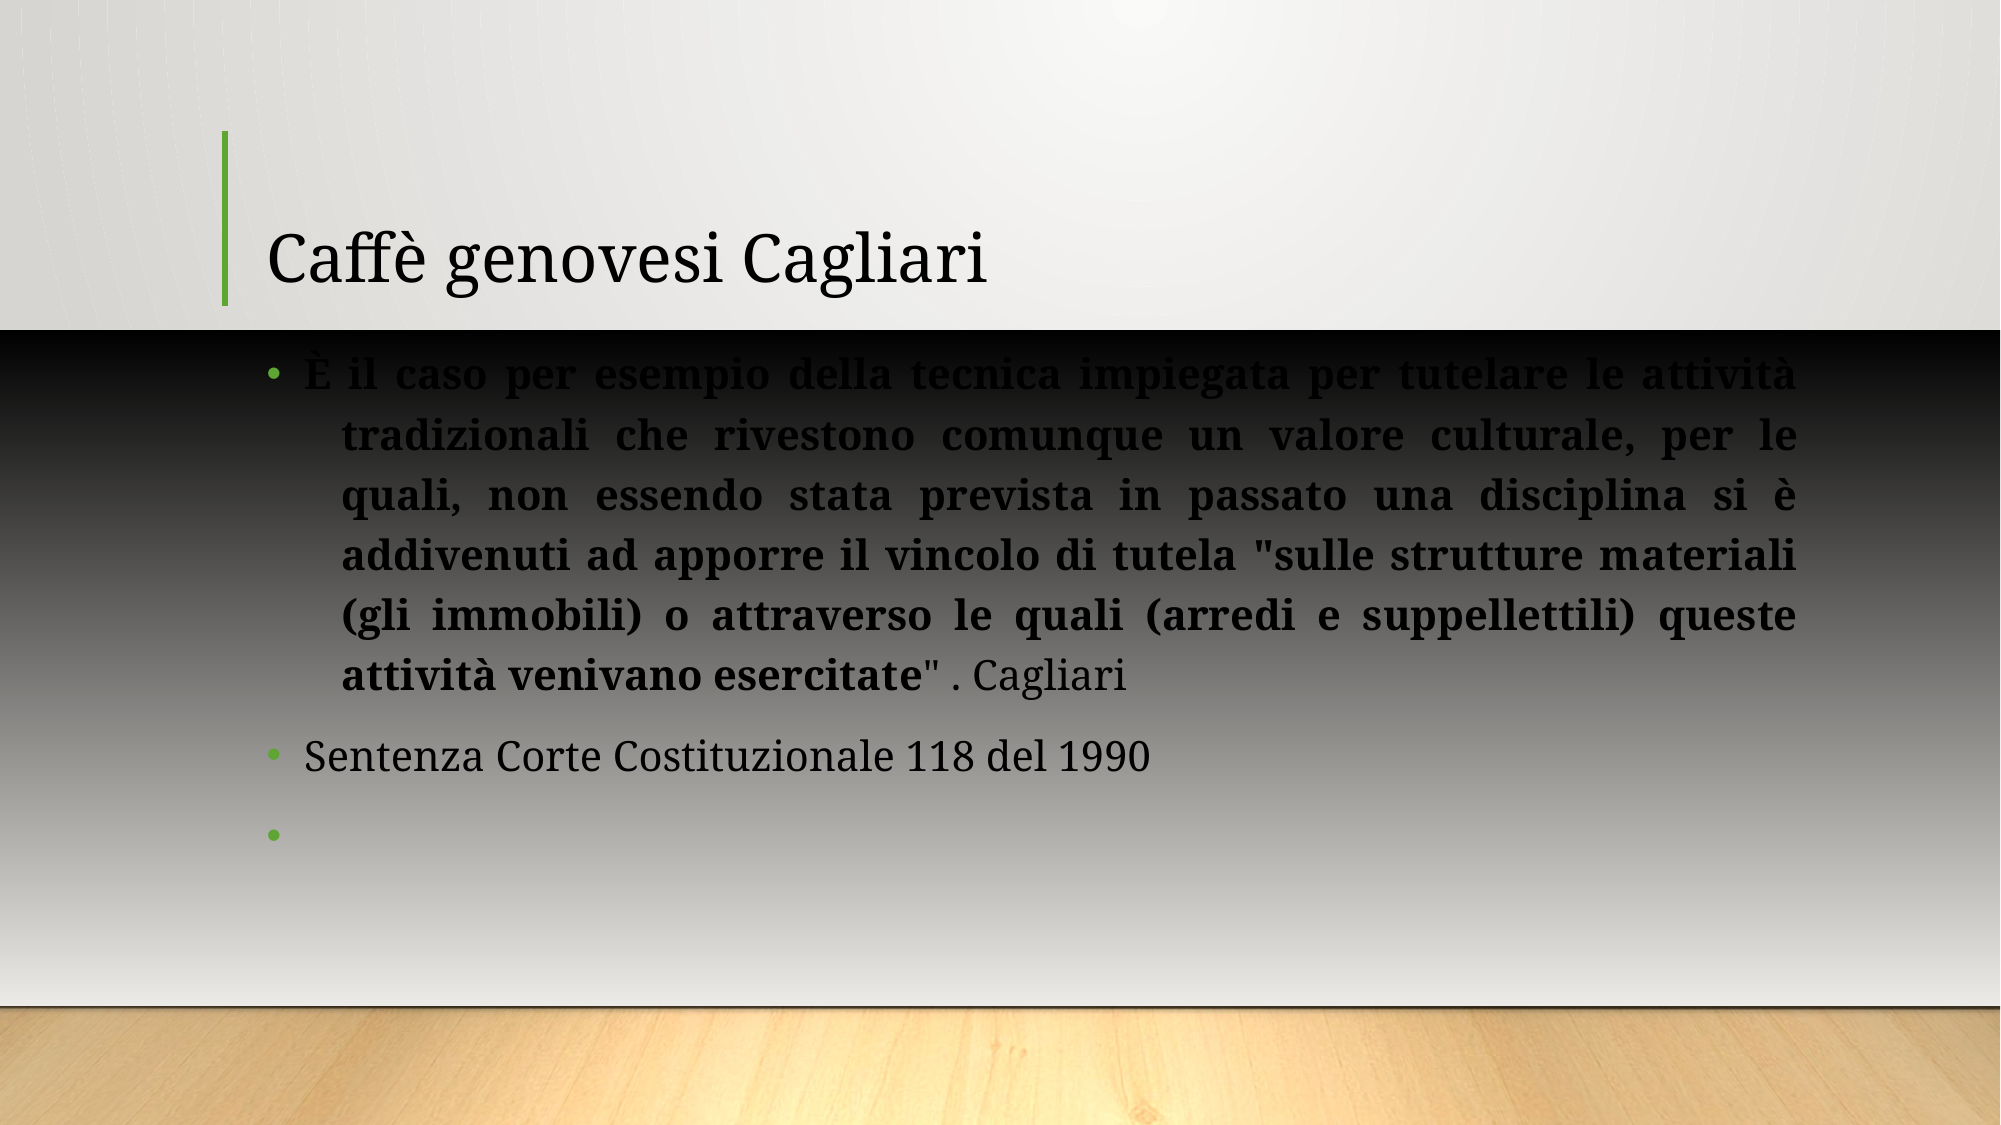

# Caffè genovesi Cagliari
È il caso per esempio della tecnica impiegata per tutelare le attività tradizionali che rivestono comunque un valore culturale, per le quali, non essendo stata prevista in passato una disciplina si è addivenuti ad apporre il vincolo di tutela "sulle strutture materiali (gli immobili) o attraverso le quali (arredi e suppellettili) queste attività venivano esercitate" . Cagliari
Sentenza Corte Costituzionale 118 del 1990